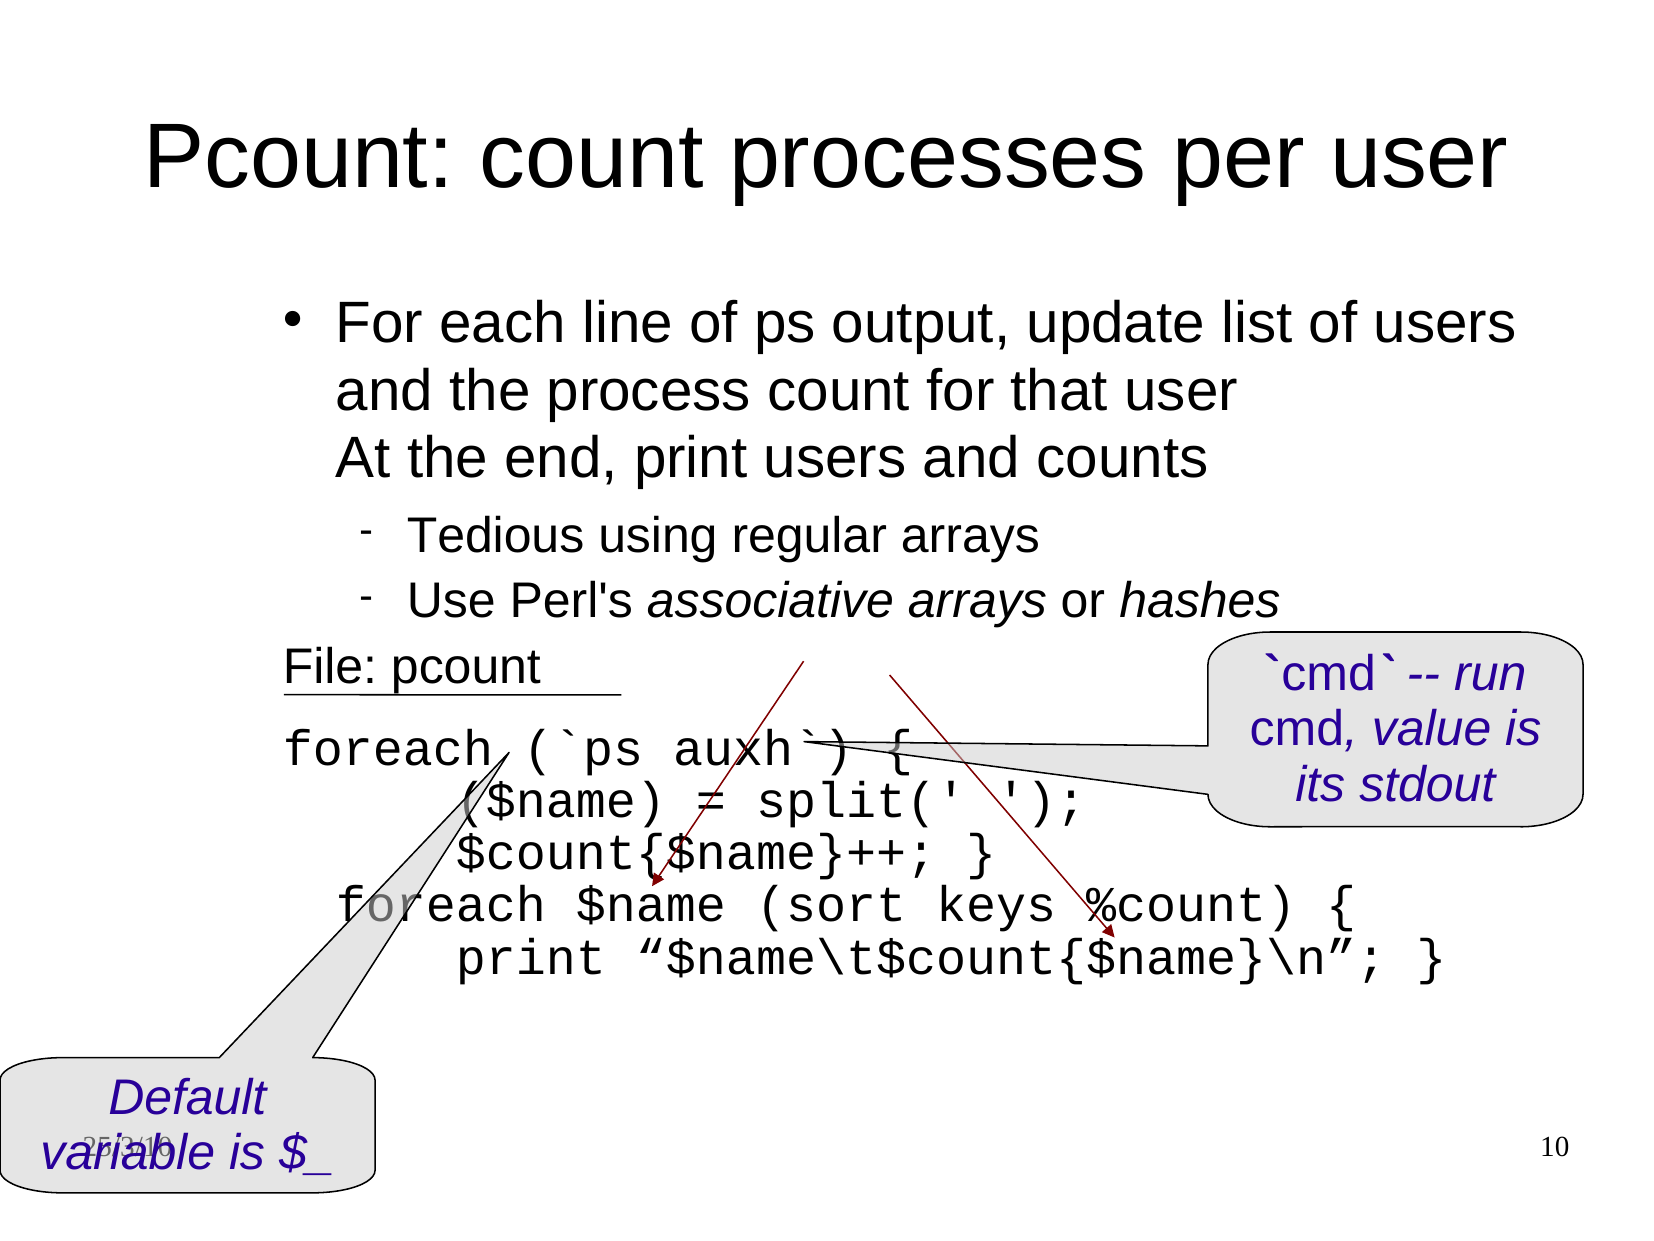

# Pcount: count processes per user
For each line of ps output, update list of users and the process count for that user
At the end, print users and counts
Tedious using regular arrays
Use Perl's associative arrays or hashes
File: pcount
foreach (`ps auxh`) {
 ($name) = split(' ');
 $count{$name}++; }
foreach $name (sort keys %count) {
 print “$name\t$count{$name}\n”; }
`cmd` -- run cmd, value is its stdout
Default variable is $_
10